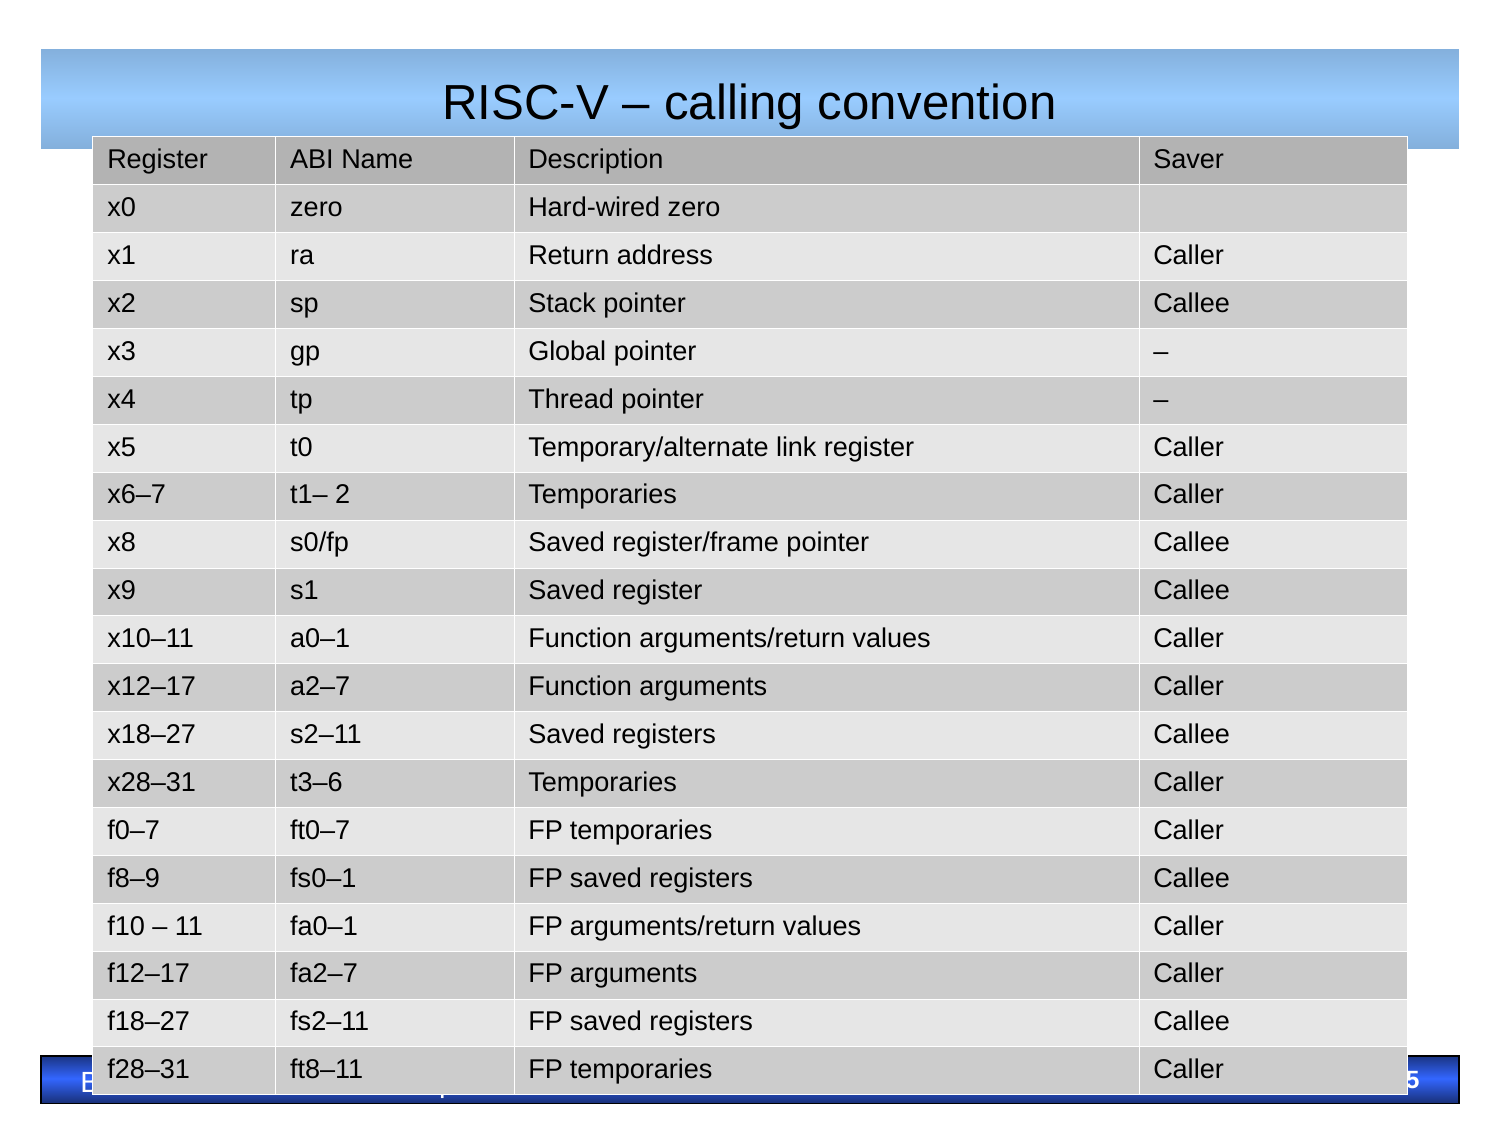

# RISC-V – calling convention
| Register | ABI Name | Description | Saver |
| --- | --- | --- | --- |
| x0 | zero | Hard-wired zero | |
| x1 | ra | Return address | Caller |
| x2 | sp | Stack pointer | Callee |
| x3 | gp | Global pointer | – |
| x4 | tp | Thread pointer | – |
| x5 | t0 | Temporary/alternate link register | Caller |
| x6–7 | t1– 2 | Temporaries | Caller |
| x8 | s0/fp | Saved register/frame pointer | Callee |
| x9 | s1 | Saved register | Callee |
| x10–11 | a0–1 | Function arguments/return values | Caller |
| x12–17 | a2–7 | Function arguments | Caller |
| x18–27 | s2–11 | Saved registers | Callee |
| x28–31 | t3–6 | Temporaries | Caller |
| f0–7 | ft0–7 | FP temporaries | Caller |
| f8–9 | fs0–1 | FP saved registers | Callee |
| f10 – 11 | fa0–1 | FP arguments/return values | Caller |
| f12–17 | fa2–7 | FP arguments | Caller |
| f18–27 | fs2–11 | FP saved registers | Callee |
| f28–31 | ft8–11 | FP temporaries | Caller |